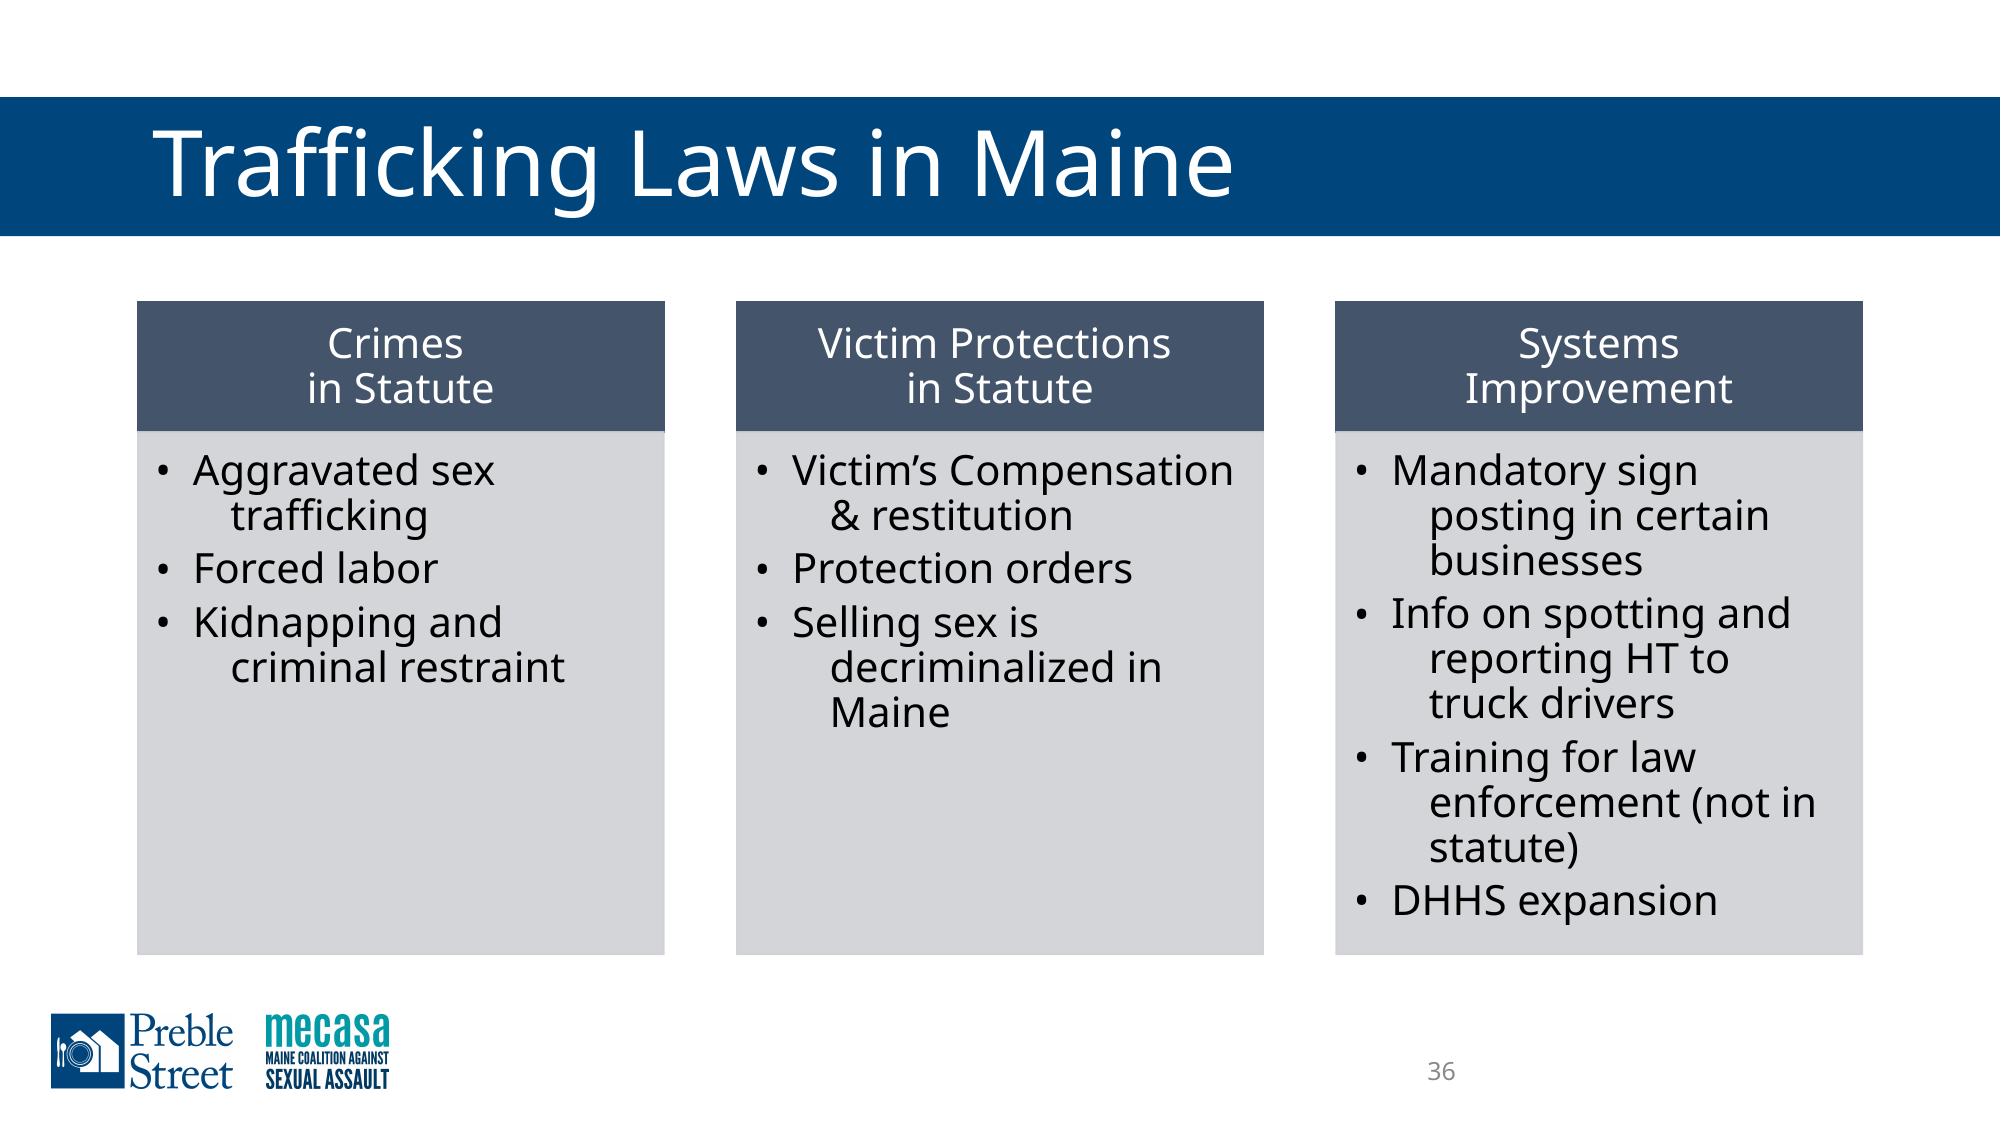

# Trafficking Laws in Maine
Crimes
in Statute
Victim Protections
in Statute
Systems
Improvement
Aggravated sex trafficking
Forced labor
Kidnapping and criminal restraint
Victim’s Compensation & restitution
Protection orders
Selling sex is decriminalized in Maine
Mandatory sign posting in certain businesses
Info on spotting and reporting HT to truck drivers
Training for law enforcement (not in statute)
DHHS expansion
36